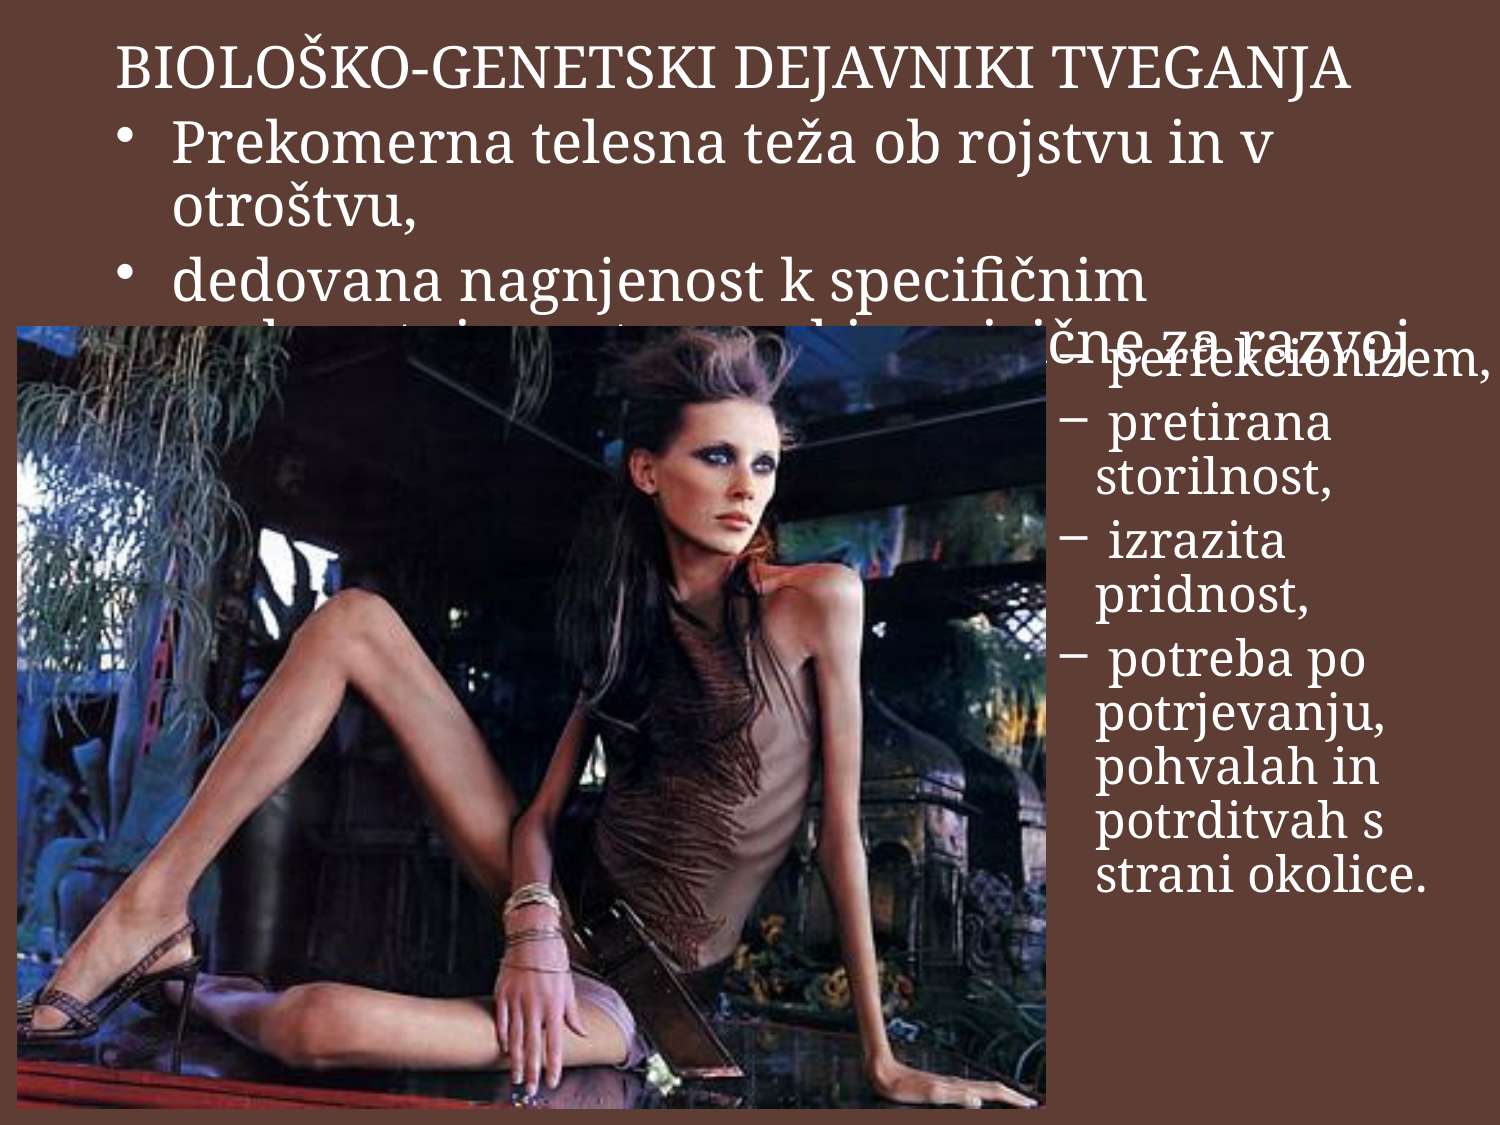

# BIOLOŠKO-GENETSKI DEJAVNIKI TVEGANJA
Prekomerna telesna teža ob rojstvu in v otroštvu,
dedovana nagnjenost k specifičnim osebnostnim potezam, ki so rizične za razvoj motenj hranjenja:
 perfekcionizem,
 pretirana storilnost,
 izrazita pridnost,
 potreba po 	 potrjevanju, pohvalah in potrditvah s strani okolice.